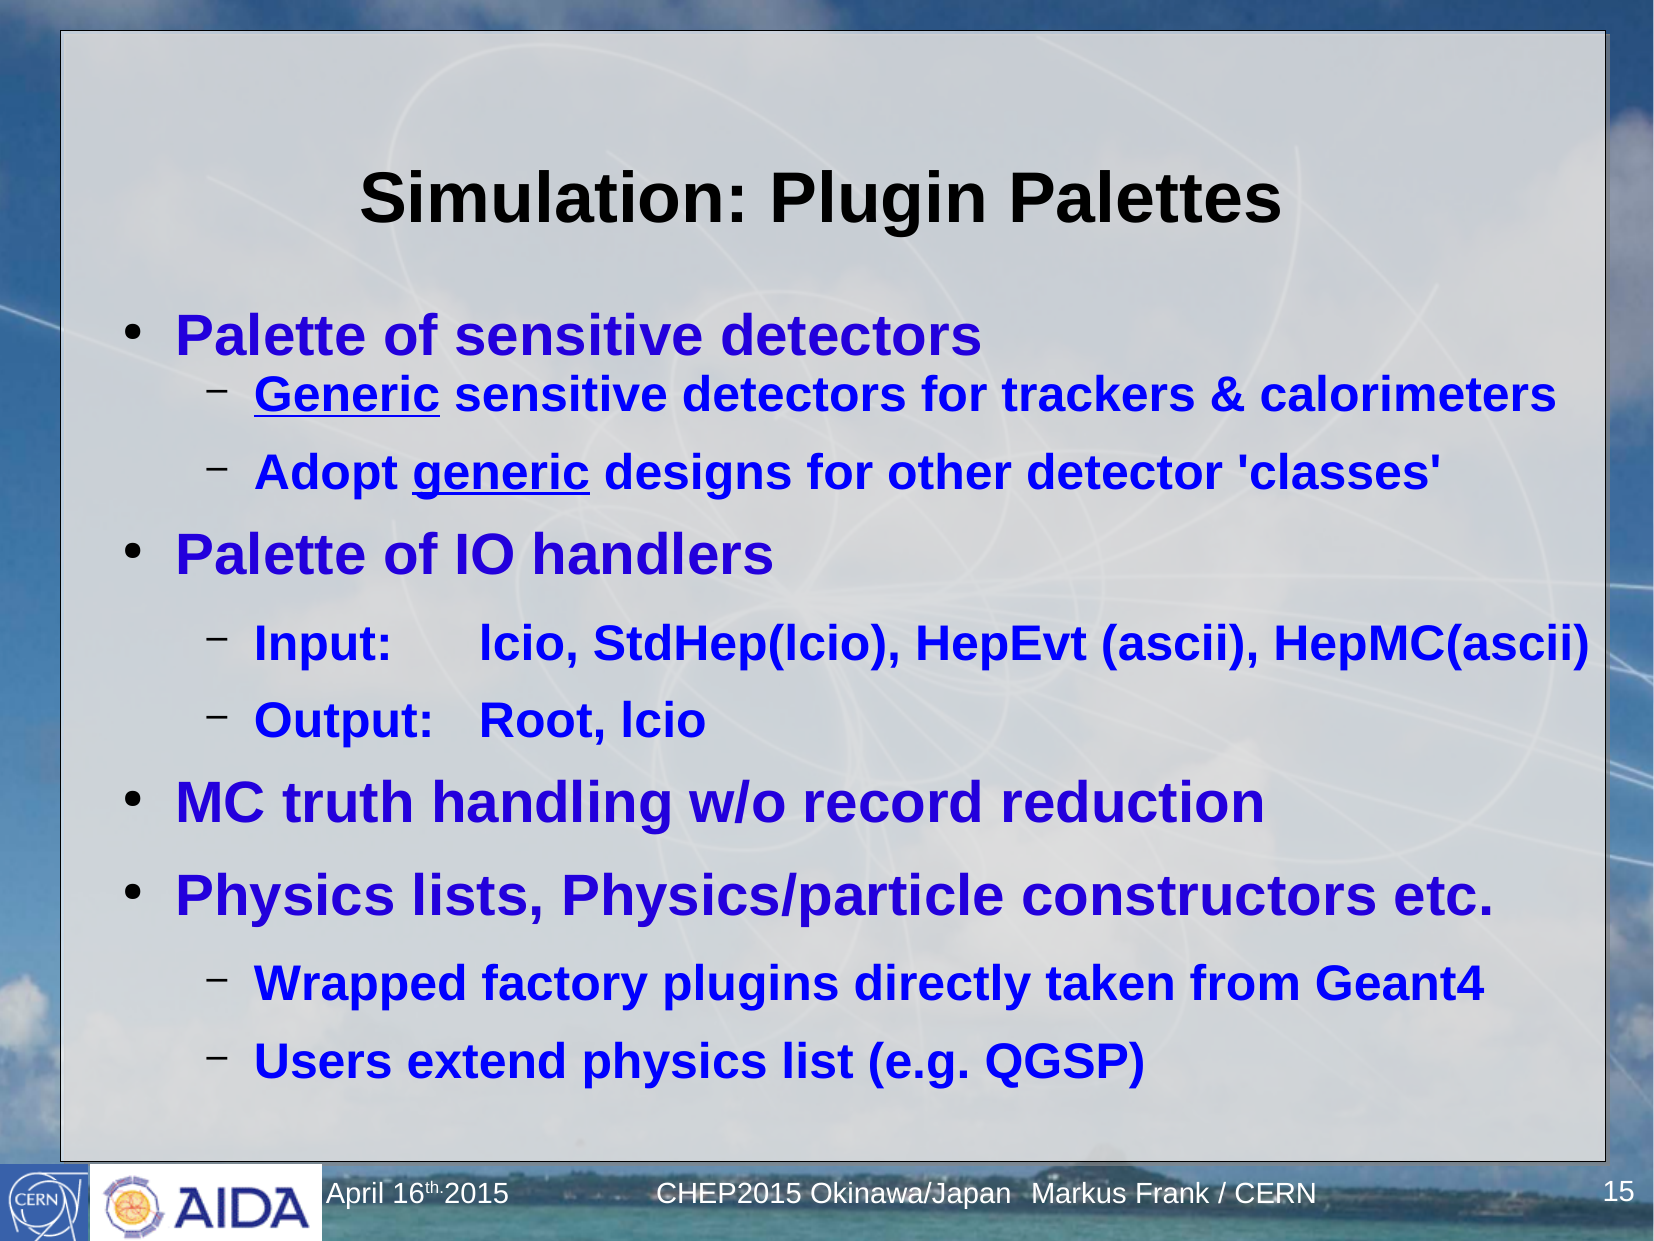

# Simulation: Plugin Palettes
Palette of sensitive detectors
Generic sensitive detectors for trackers & calorimeters
Adopt generic designs for other detector 'classes'
Palette of IO handlers
Input: 	lcio, StdHep(lcio), HepEvt (ascii), HepMC(ascii)
Output: 	Root, lcio
MC truth handling w/o record reduction
Physics lists, Physics/particle constructors etc.
Wrapped factory plugins directly taken from Geant4
Users extend physics list (e.g. QGSP)
15
May 24th, 2013
LHCb Simulation Day, Markus Frank / LHCb Online